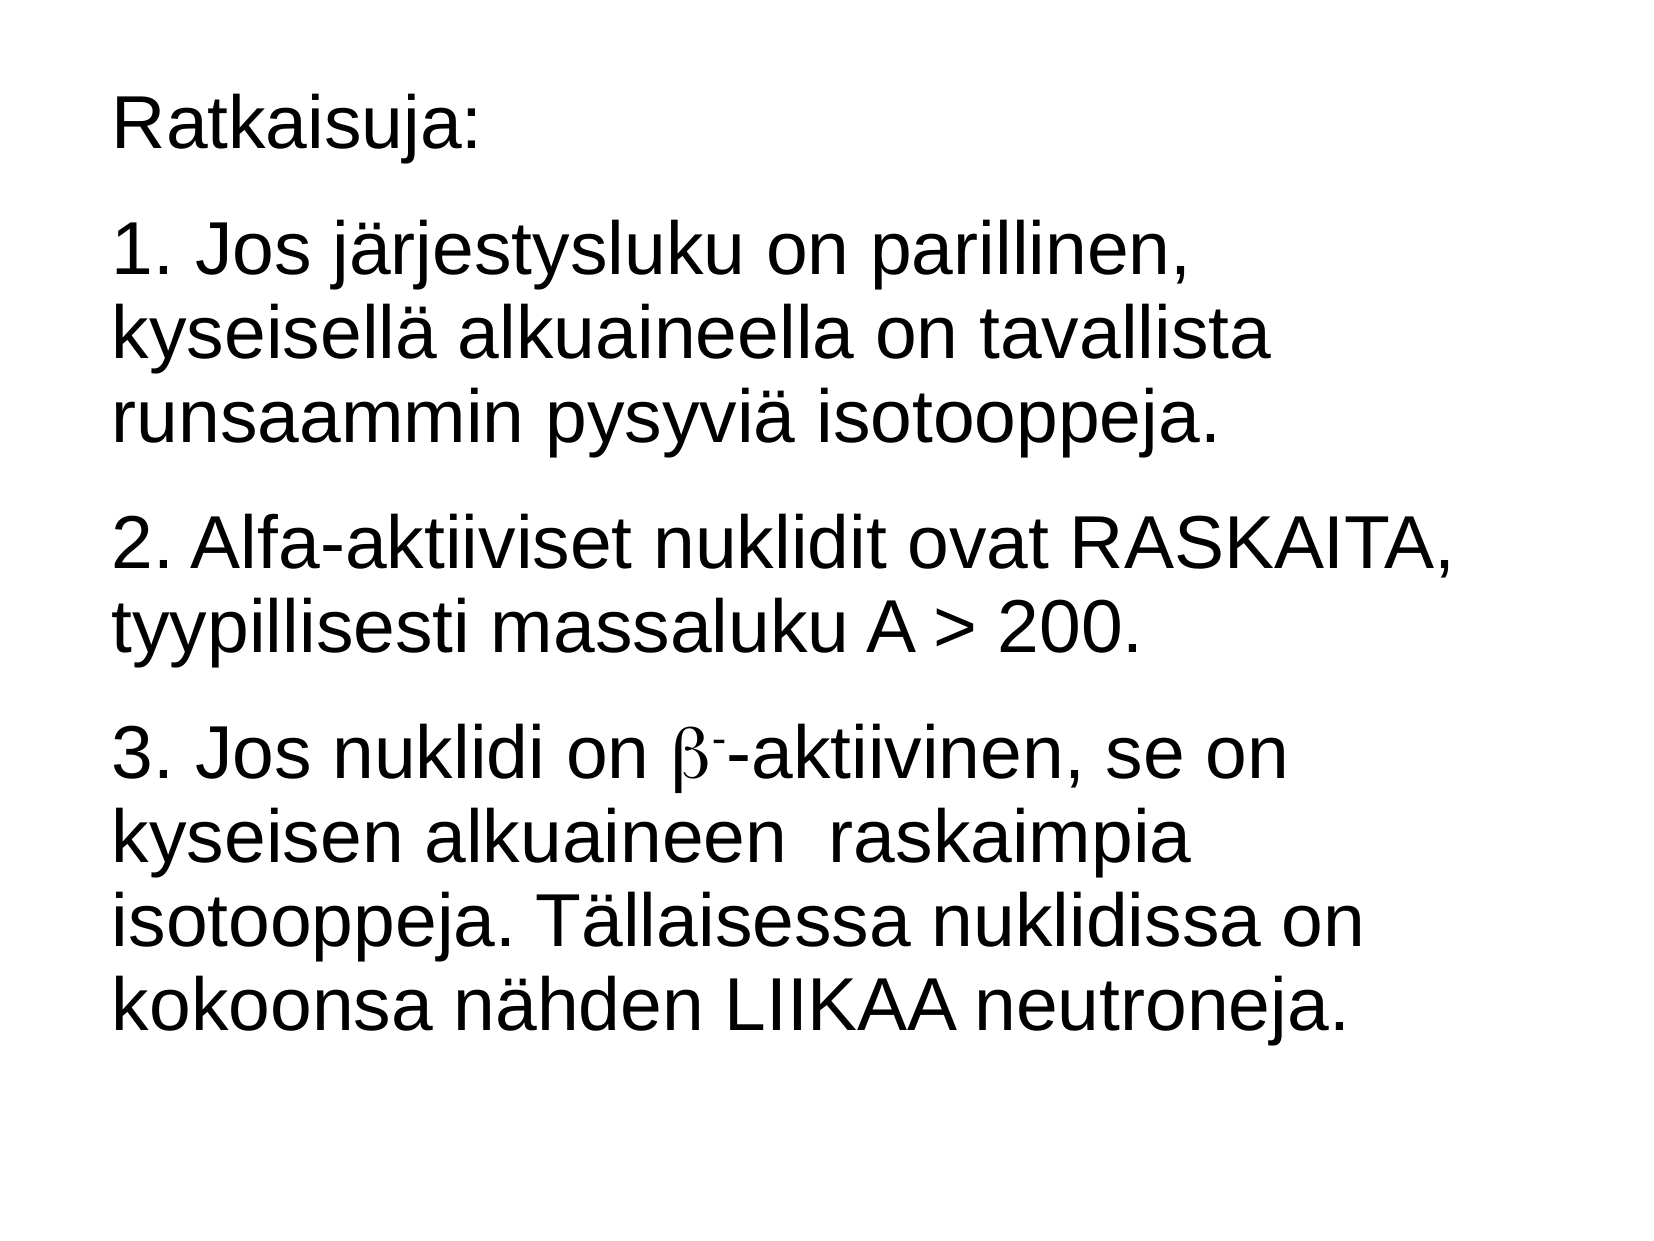

Ratkaisuja:
1. Jos järjestysluku on parillinen, kyseisellä alkuaineella on tavallista runsaammin pysyviä isotooppeja.
2. Alfa-aktiiviset nuklidit ovat RASKAITA,
tyypillisesti massaluku A > 200.
3. Jos nuklidi on b--aktiivinen, se on kyseisen alkuaineen raskaimpia isotooppeja. Tällaisessa nuklidissa on kokoonsa nähden LIIKAA neutroneja.